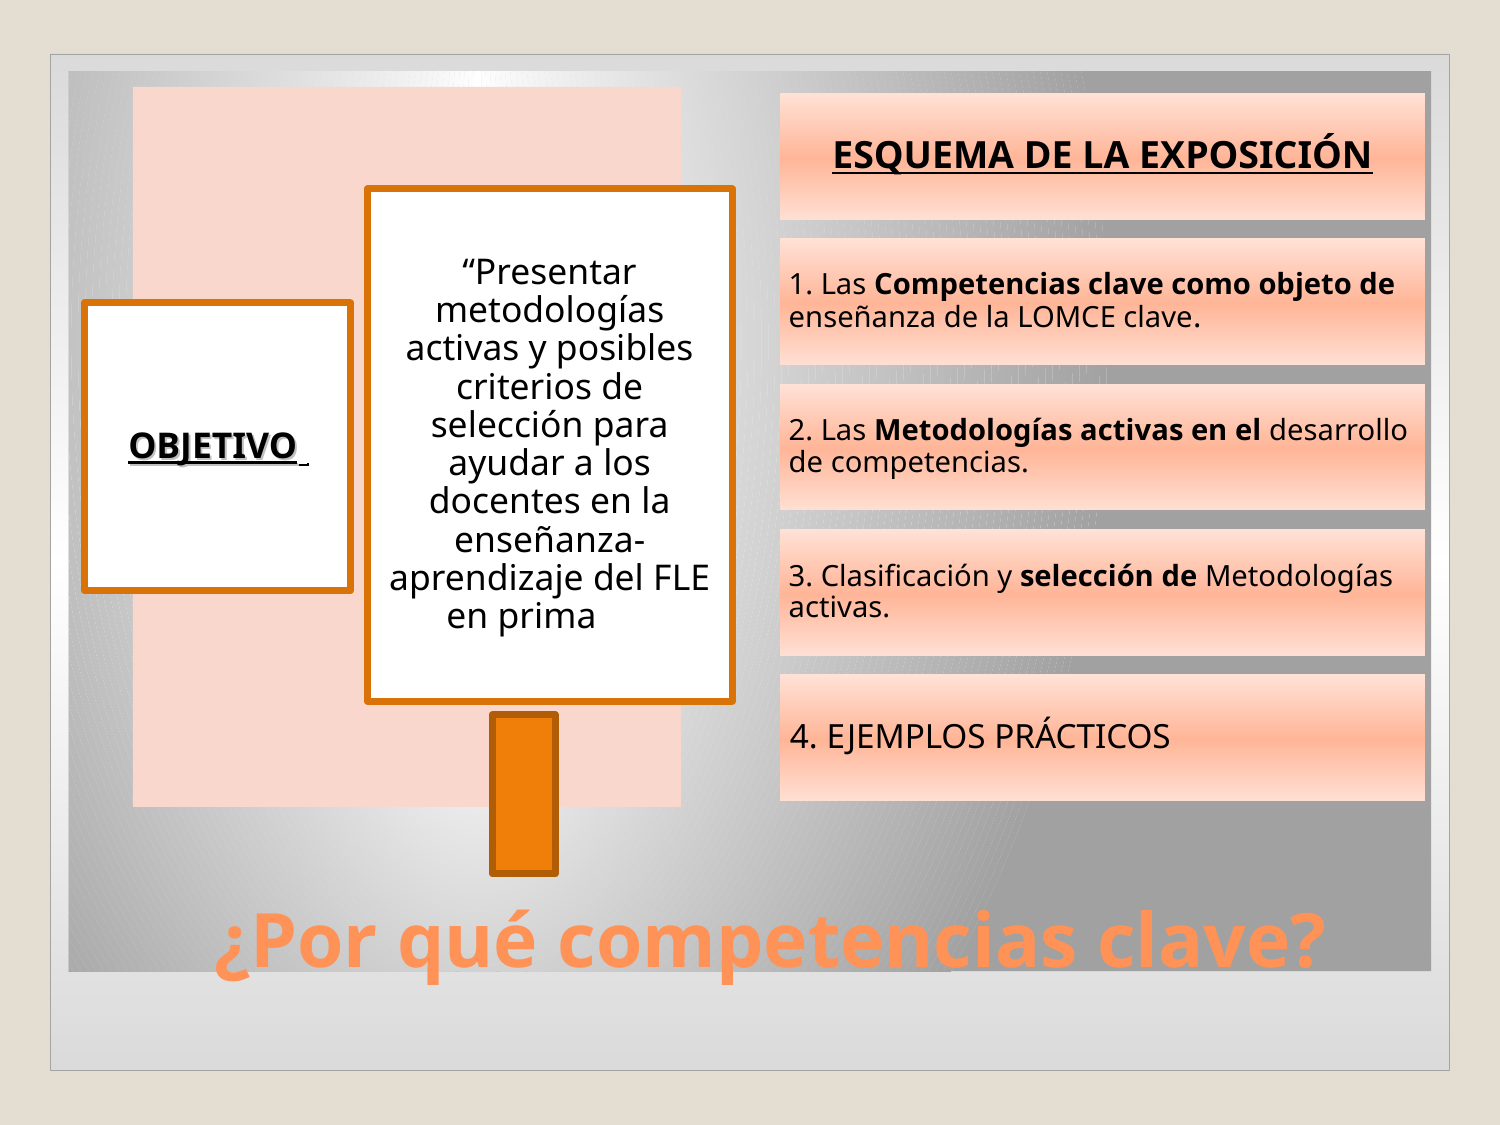

ESQUEMA DE LA EXPOSICIÓN
“Presentar metodologías activas y posibles criterios de selección para ayudar a los docentes en la enseñanza-aprendizaje del FLE en primaria”
1. Las Competencias clave como objeto de enseñanza de la LOMCE clave.
OBJETIVO
2. Las Metodologías activas en el desarrollo de competencias.
3. Clasificación y selección de Metodologías activas.
4. EJEMPLOS PRÁCTICOS
¿Por qué competencias clave?